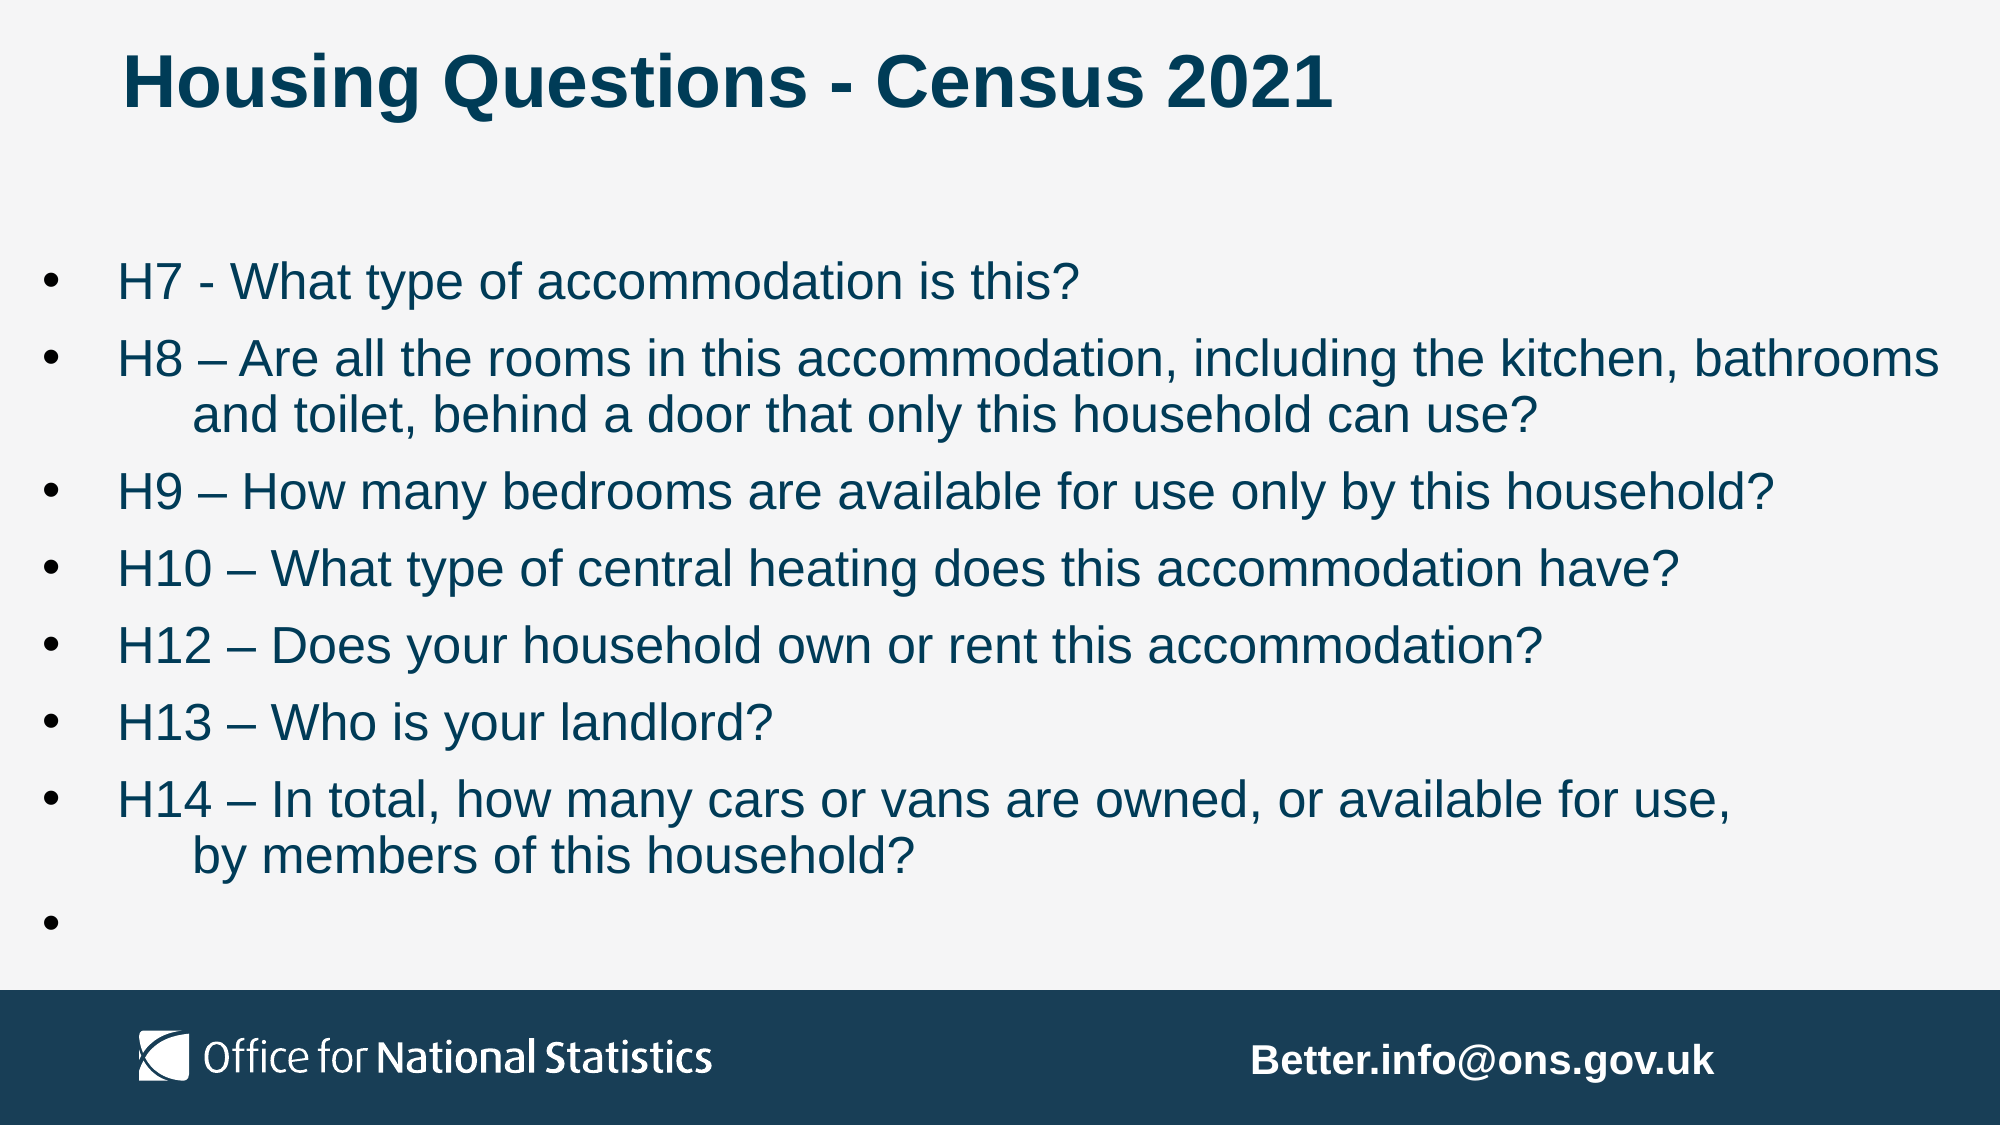

# Housing Questions - Census 2021
H7 - What type of accommodation is this?
H8 – Are all the rooms in this accommodation, including the kitchen, bathrooms and toilet, behind a door that only this household can use?
H9 – How many bedrooms are available for use only by this household?
H10 – What type of central heating does this accommodation have?
H12 – Does your household own or rent this accommodation?
H13 – Who is your landlord?
H14 – In total, how many cars or vans are owned, or available for use, by members of this household?
Better.info@ons.gov.uk